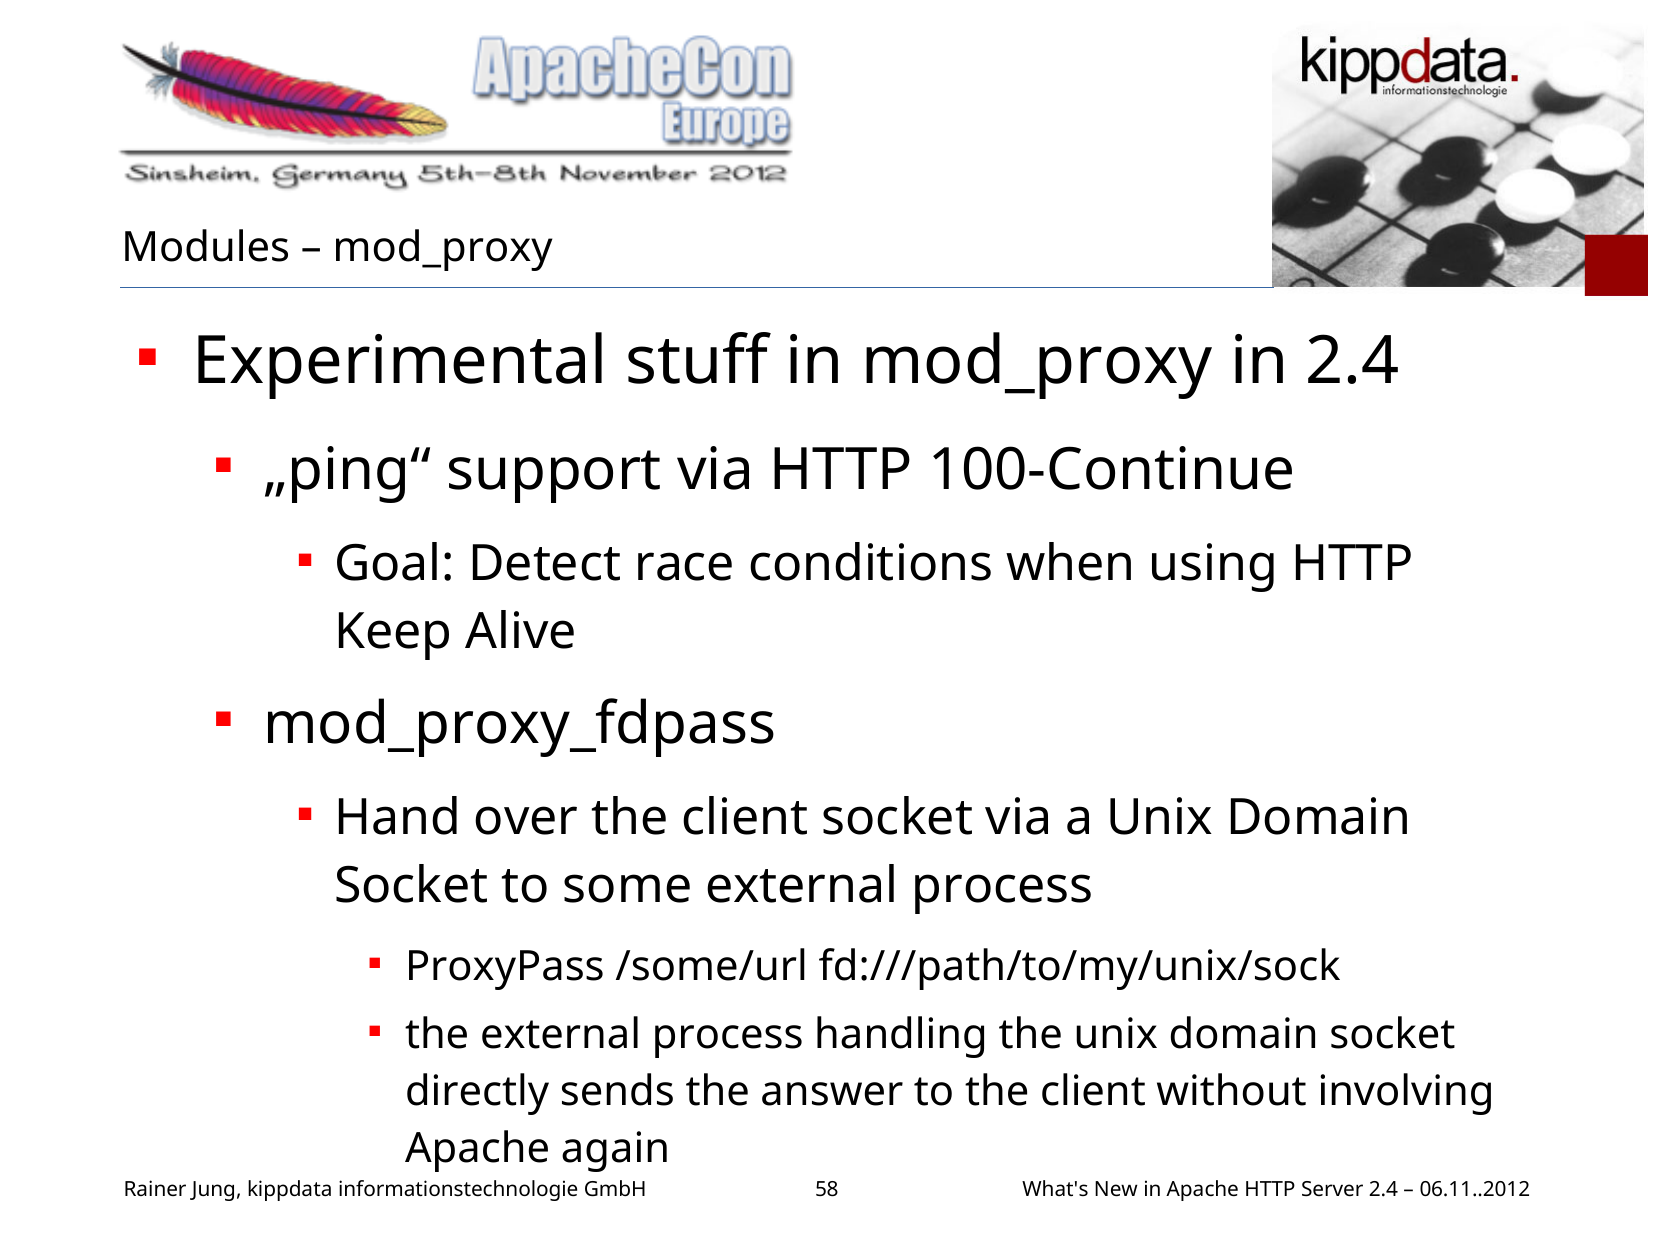

# Modules – mod_proxy
Experimental stuff in mod_proxy in 2.4
„ping“ support via HTTP 100-Continue
Goal: Detect race conditions when using HTTP Keep Alive
mod_proxy_fdpass
Hand over the client socket via a Unix Domain Socket to some external process
ProxyPass /some/url fd:///path/to/my/unix/sock
the external process handling the unix domain socket directly sends the answer to the client without involving Apache again